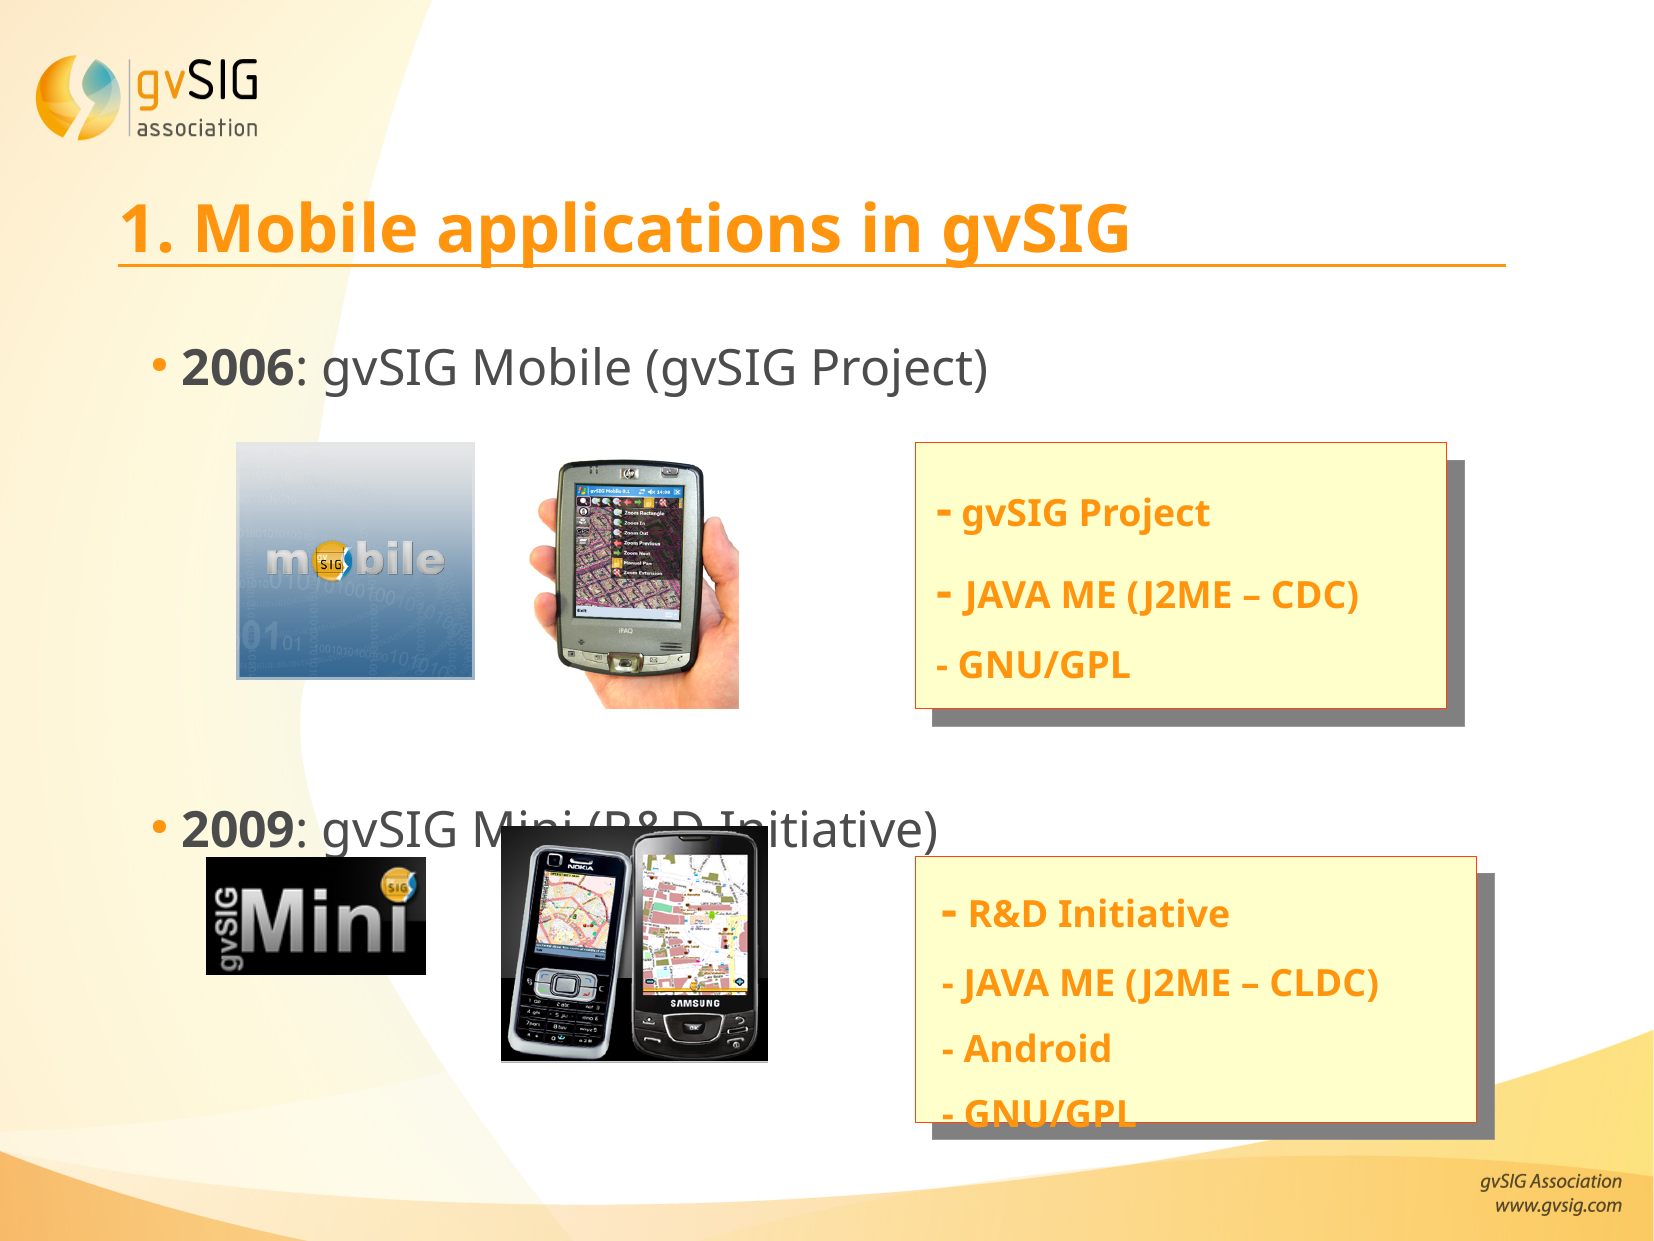

# 1. Mobile applications in gvSIG
 2006: gvSIG Mobile (gvSIG Project)
 2009: gvSIG Mini (R&D Initiative)
- gvSIG Project
- JAVA ME (J2ME – CDC)
- GNU/GPL
- R&D Initiative
- JAVA ME (J2ME – CLDC)
- Android
- GNU/GPL